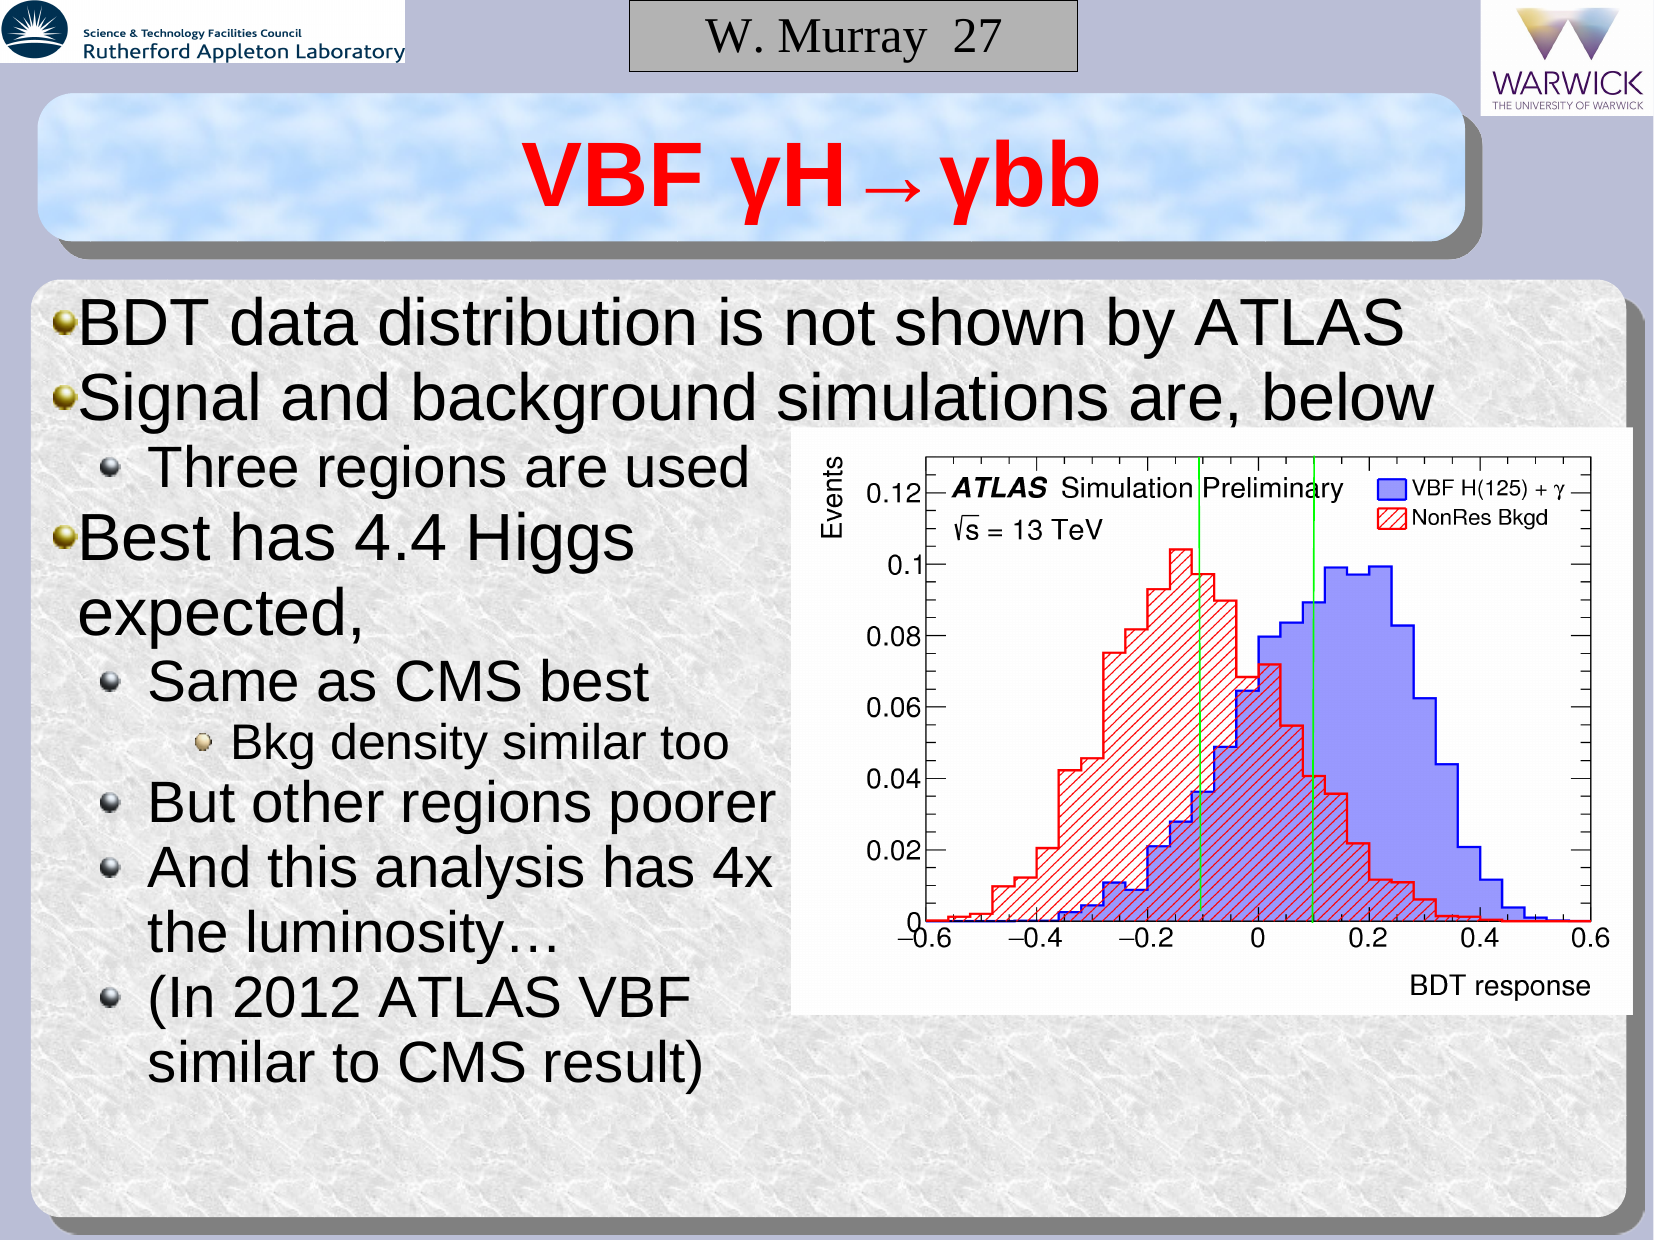

# VBF γH→γbb
BDT data distribution is not shown by ATLAS
Signal and background simulations are, below
Three regions are used
Best has 4.4 Higgs
expected,
Same as CMS best
Bkg density similar too
But other regions poorer
And this analysis has 4x
the luminosity…
(In 2012 ATLAS VBF
similar to CMS result)